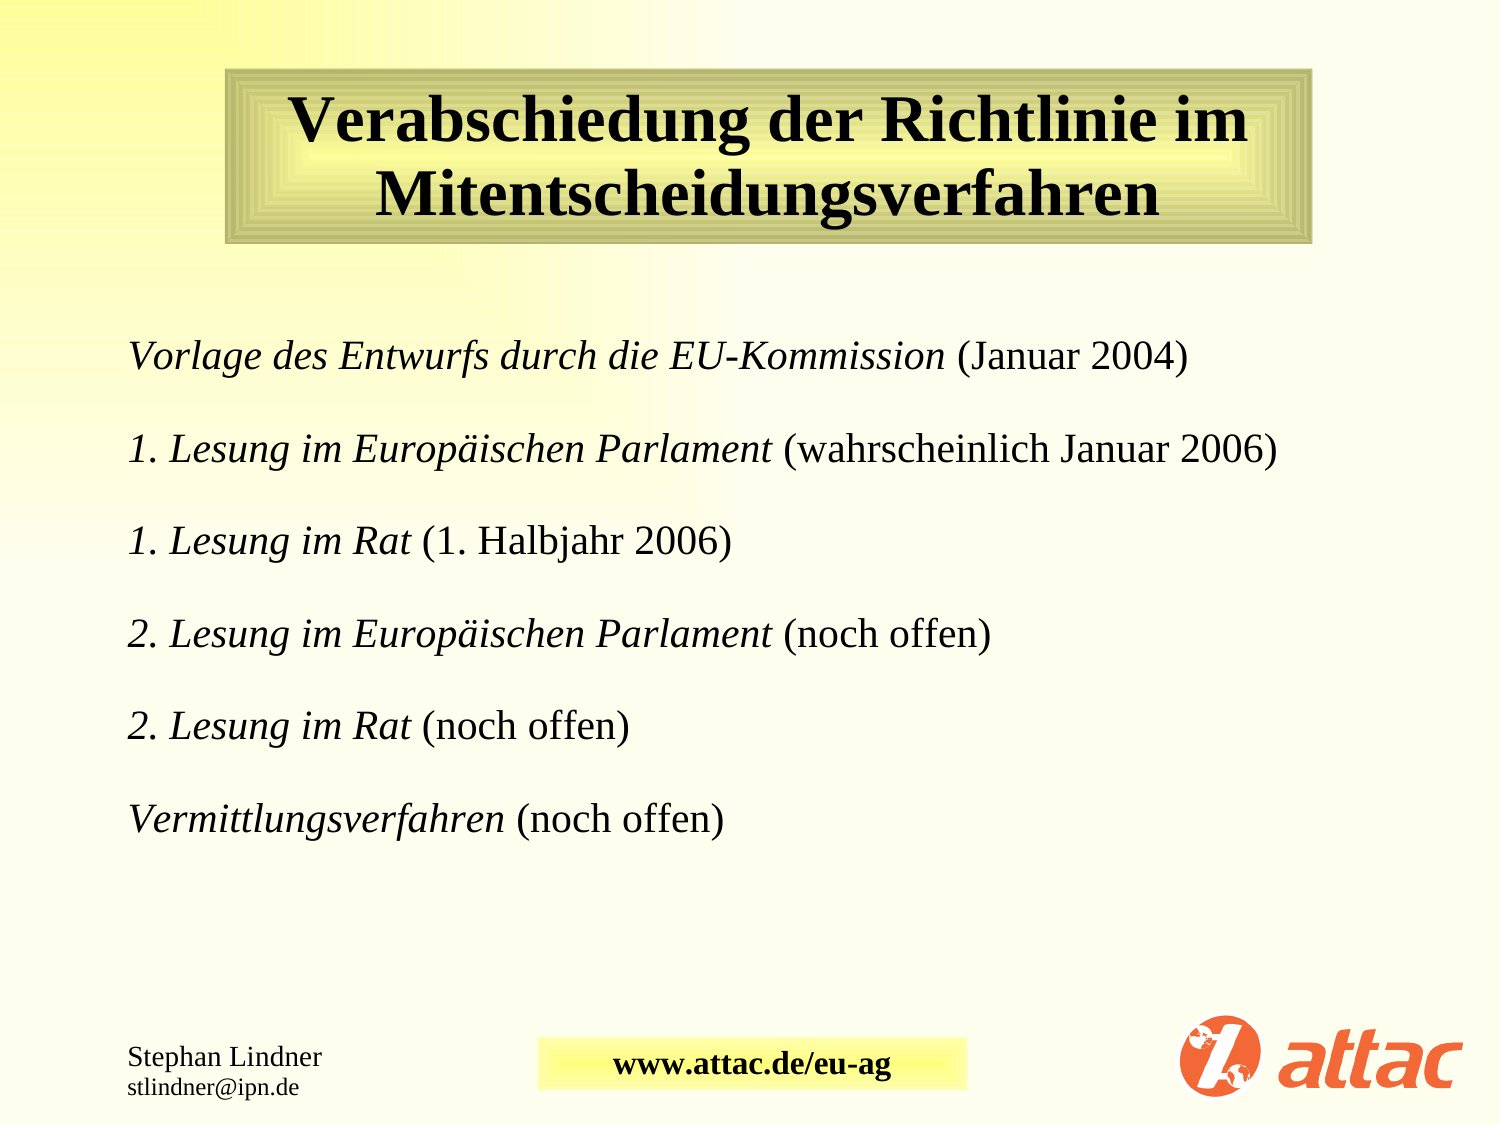

# Verabschiedung der Richtlinie im Mitentscheidungsverfahren
Vorlage des Entwurfs durch die EU-Kommission (Januar 2004)
1. Lesung im Europäischen Parlament (wahrscheinlich Januar 2006)
1. Lesung im Rat (1. Halbjahr 2006)
2. Lesung im Europäischen Parlament (noch offen)
2. Lesung im Rat (noch offen)
Vermittlungsverfahren (noch offen)
Stephan Lindner
stlindner@ipn.de
www.attac.de/eu-ag